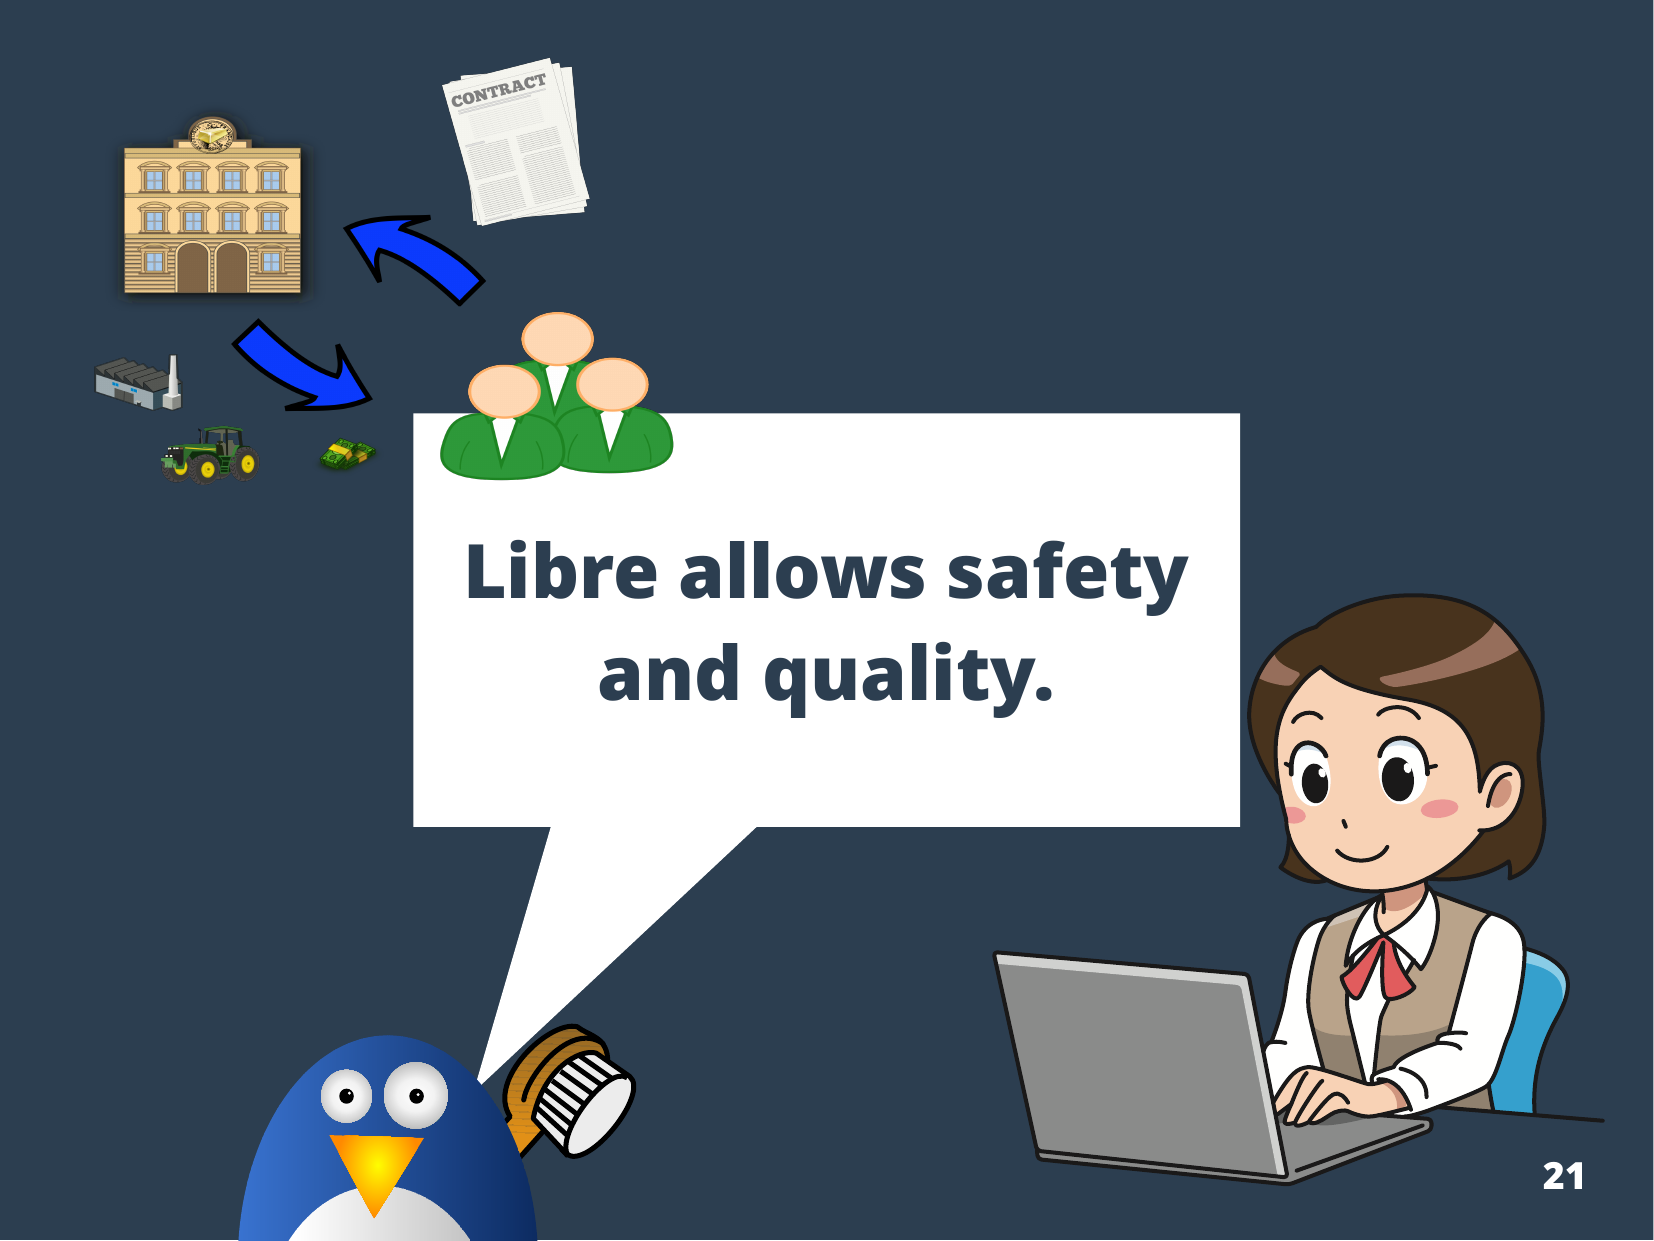

# Libre allows safety and quality.
21